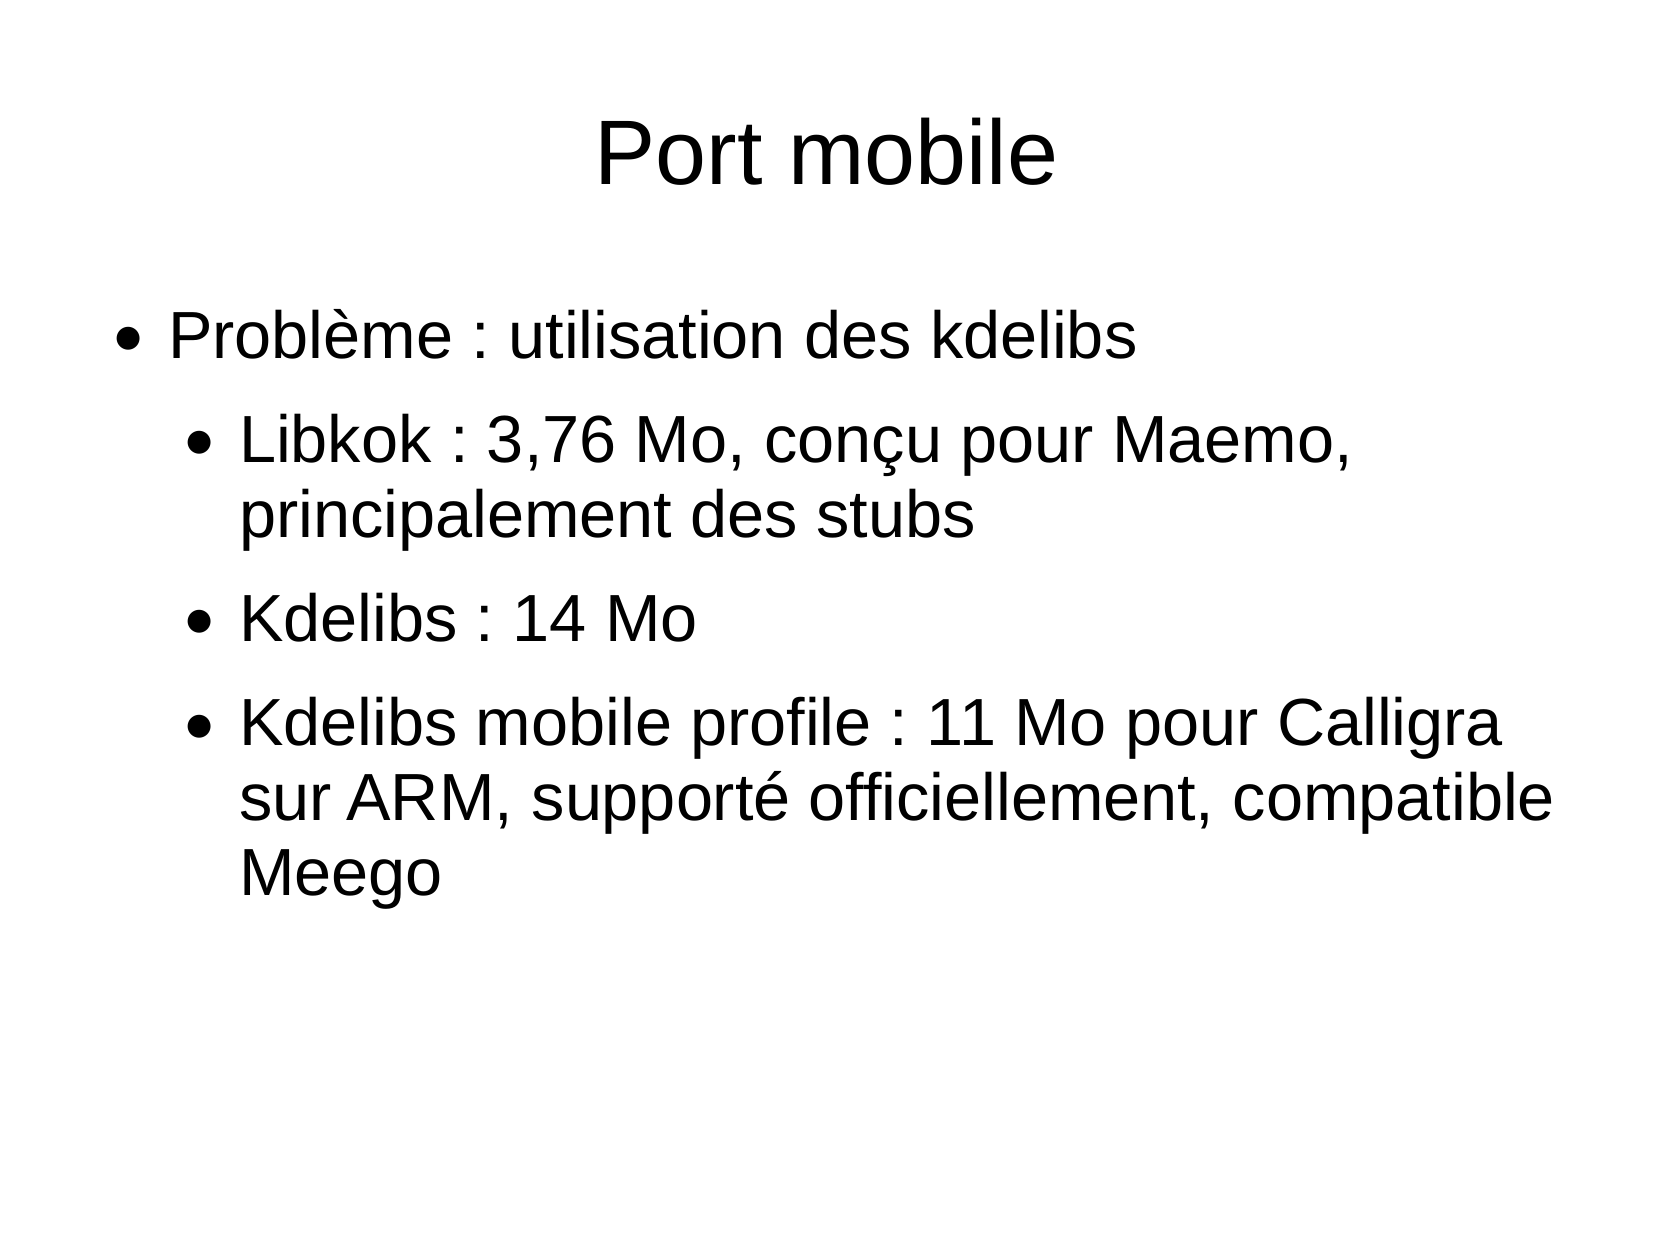

Port mobile
Problème : utilisation des kdelibs
Libkok : 3,76 Mo, conçu pour Maemo, principalement des stubs
Kdelibs : 14 Mo
Kdelibs mobile profile : 11 Mo pour Calligra sur ARM, supporté officiellement, compatible Meego